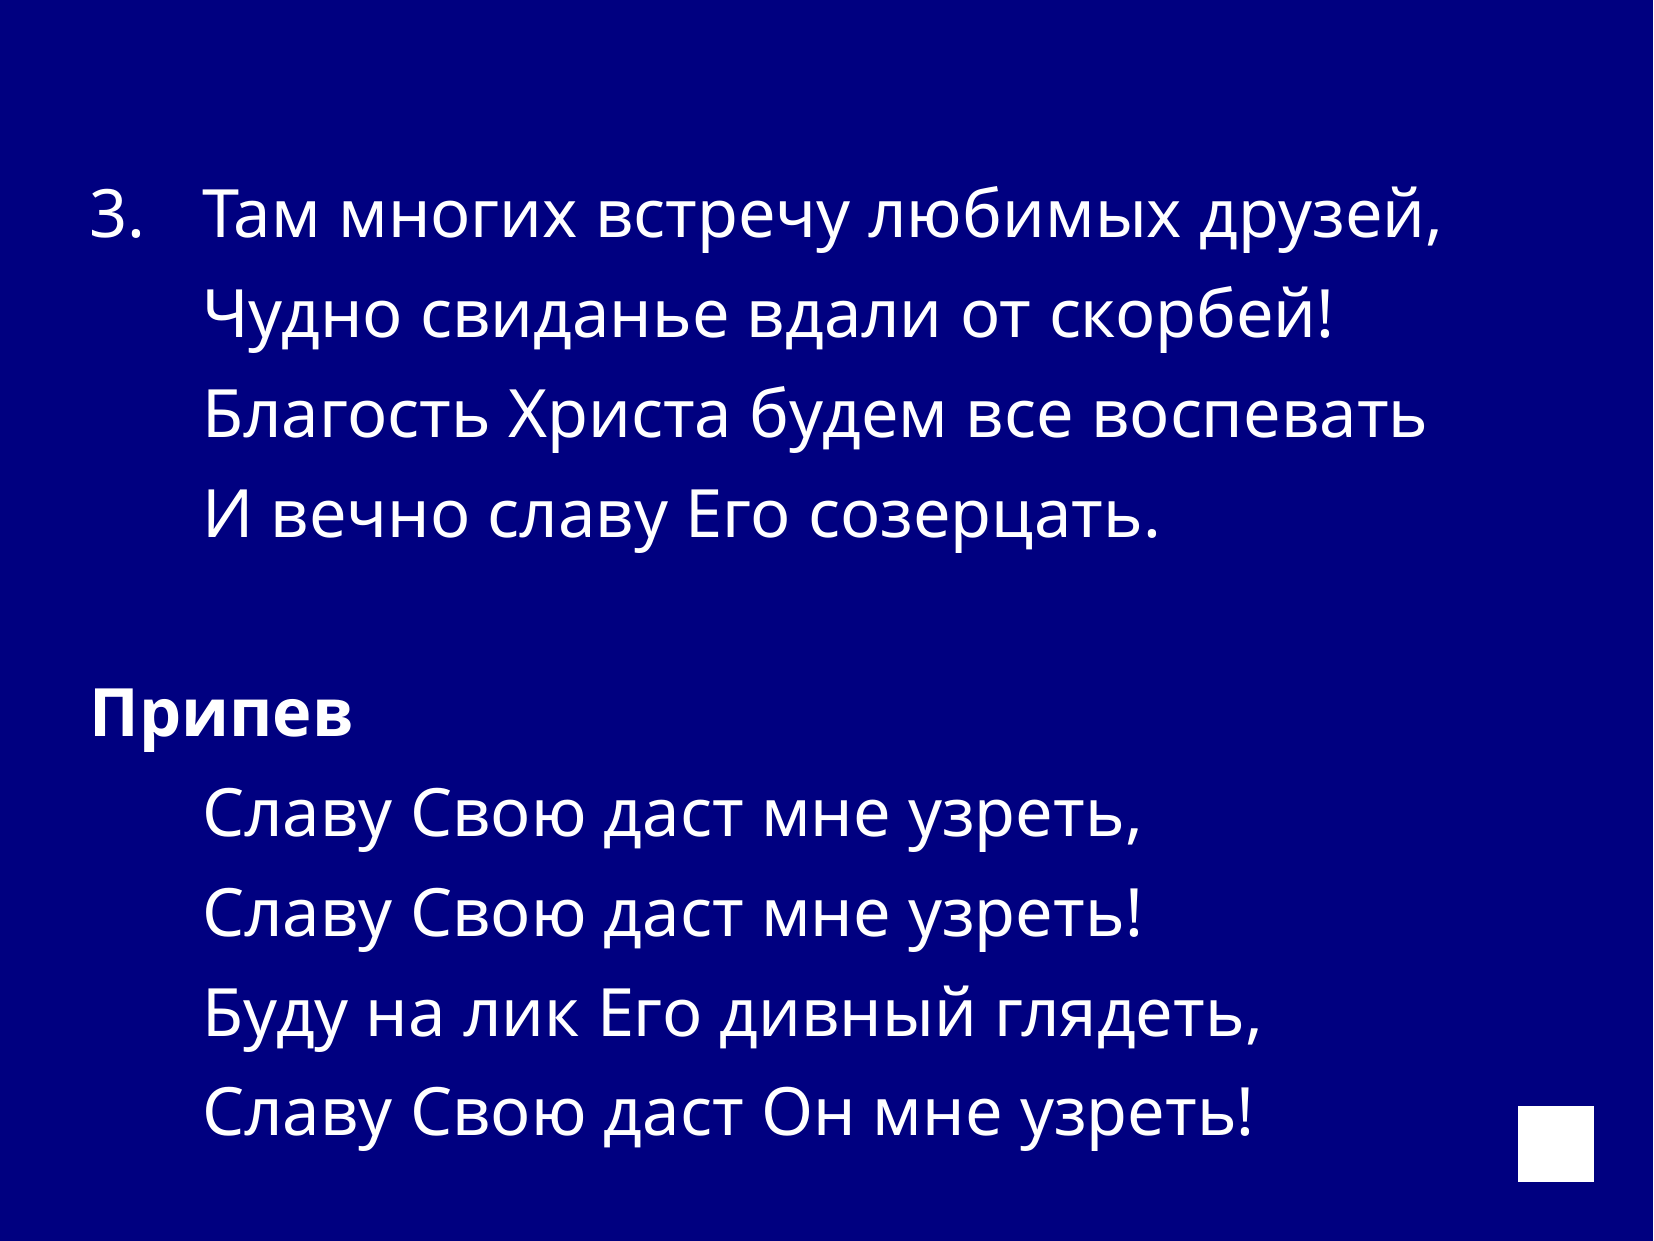

3.	Там многих встречу любимых друзей,
	Чудно свиданье вдали от скорбей!
	Благость Христа будем все воспевать
	И вечно славу Его созерцать.
Припев
	Славу Свою даст мне узреть,
	Славу Свою даст мне узреть!
	Буду на лик Его дивный глядеть,
	Славу Свою даст Он мне узреть!